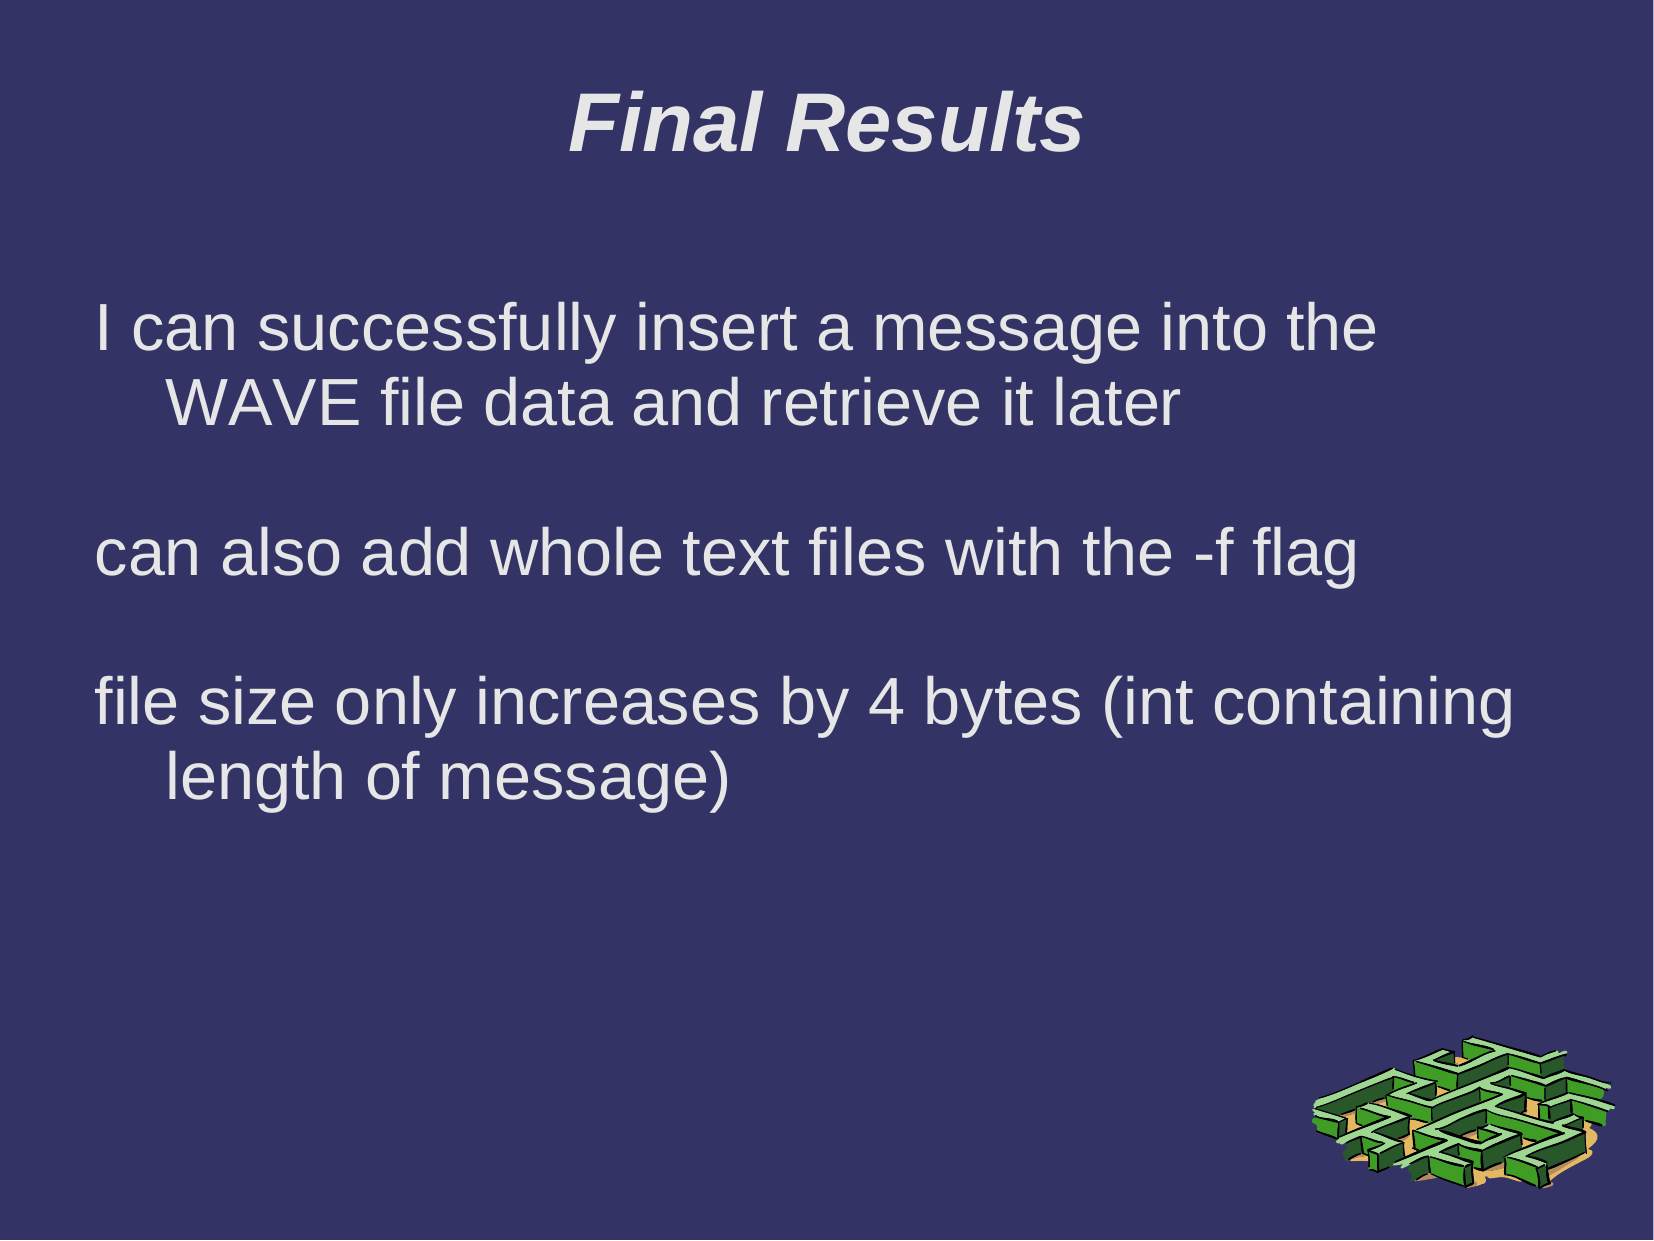

# Final Results
I can successfully insert a message into the WAVE file data and retrieve it later
can also add whole text files with the -f flag
file size only increases by 4 bytes (int containing length of message)